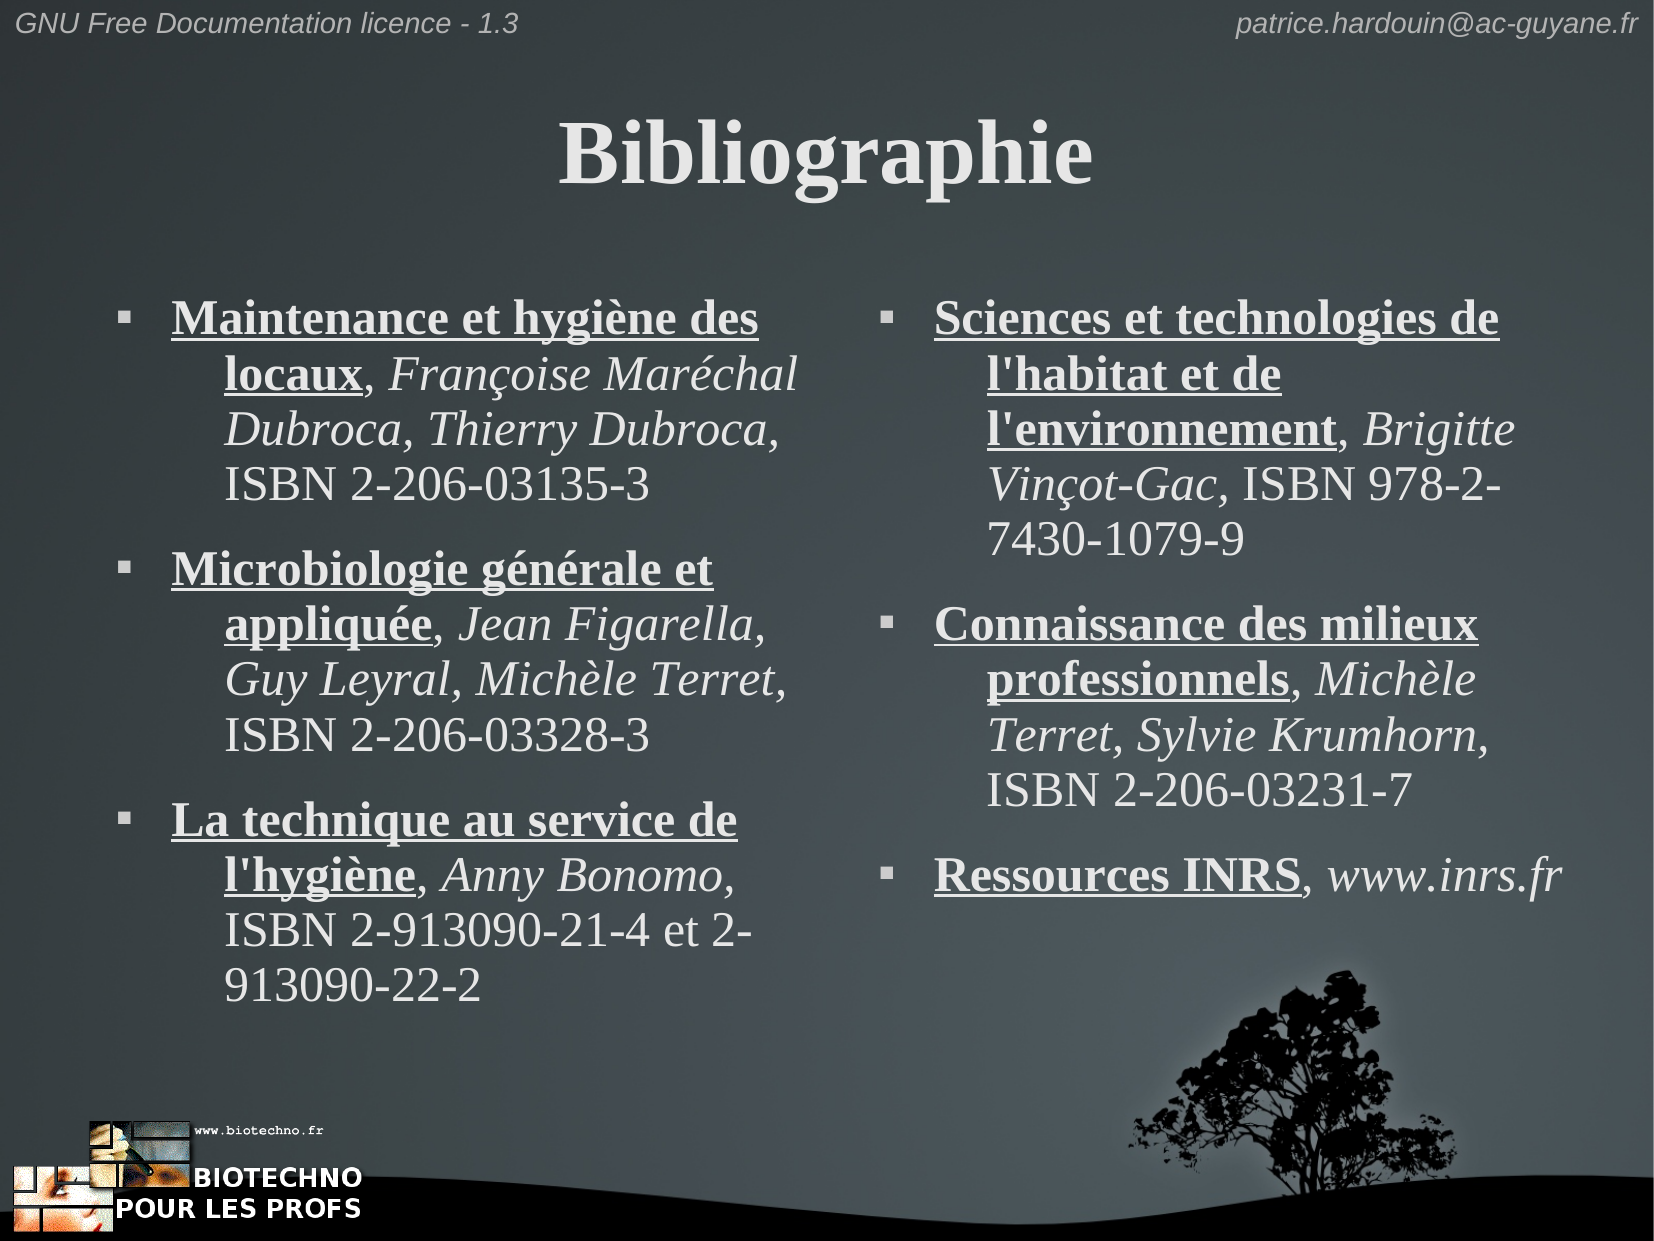

# Bibliographie
Maintenance et hygiène des locaux, Françoise Maréchal Dubroca, Thierry Dubroca, ISBN 2-206-03135-3
Microbiologie générale et appliquée, Jean Figarella, Guy Leyral, Michèle Terret, ISBN 2-206-03328-3
La technique au service de l'hygiène, Anny Bonomo, ISBN 2-913090-21-4 et 2-913090-22-2
Sciences et technologies de l'habitat et de l'environnement, Brigitte Vinçot-Gac, ISBN 978-2-7430-1079-9
Connaissance des milieux professionnels, Michèle Terret, Sylvie Krumhorn, ISBN 2-206-03231-7
Ressources INRS, www.inrs.fr